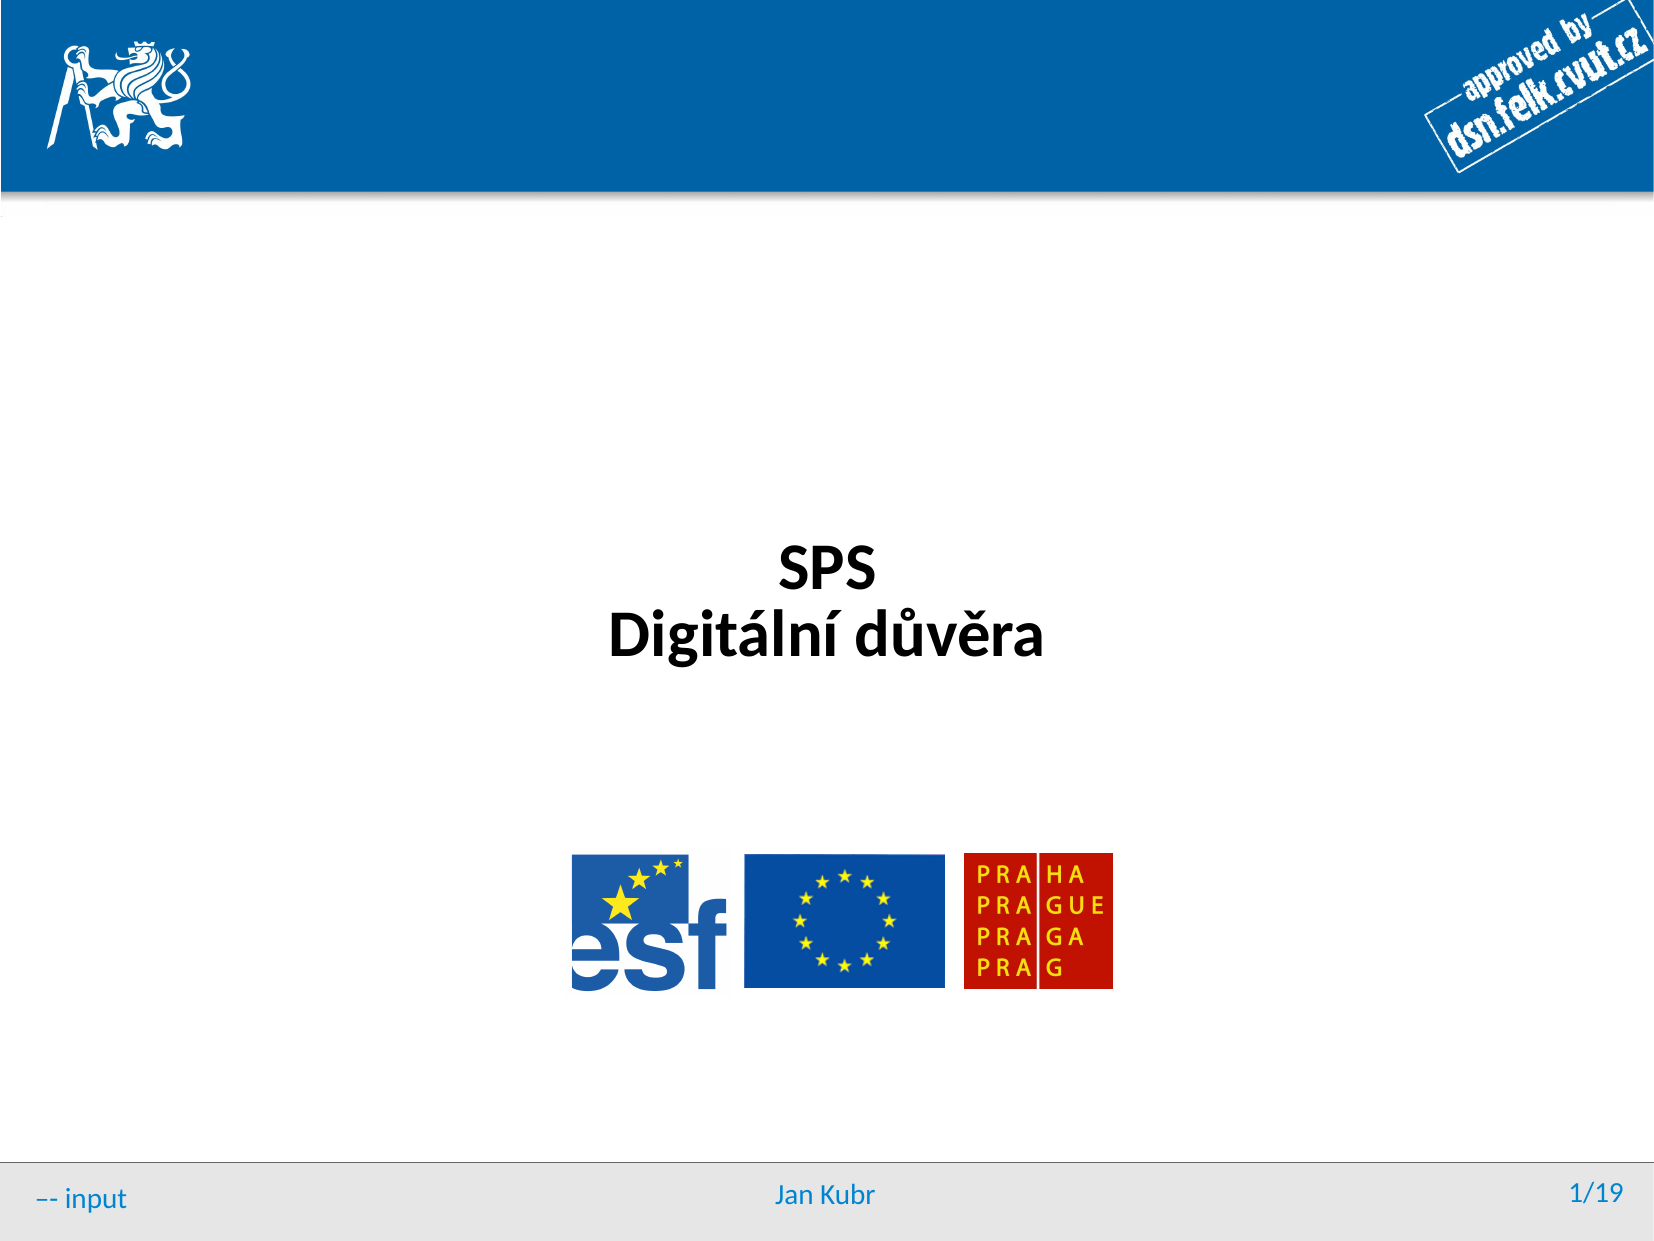

# SPS
Digitální důvěra
1
Jan Kubr
02/2006